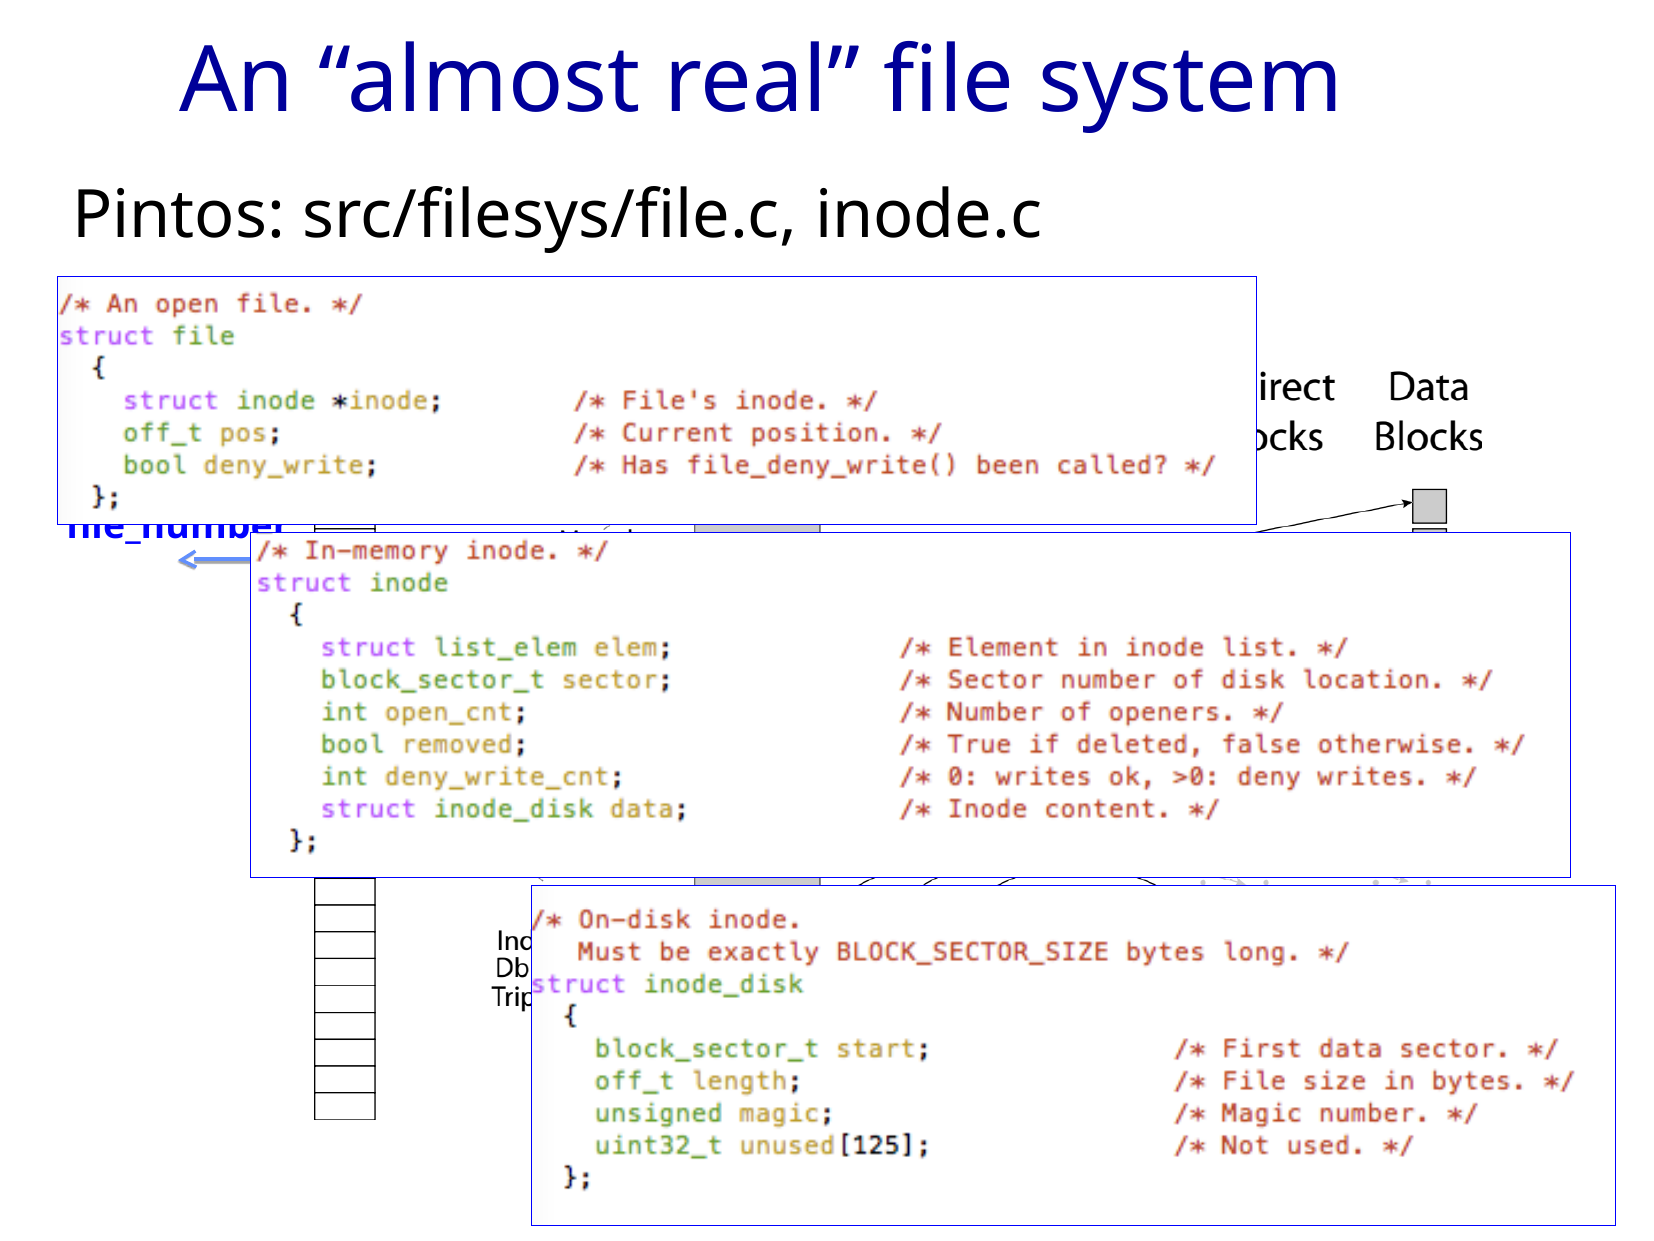

# An “almost real” file system
Pintos: src/filesys/file.c, inode.c
file_number